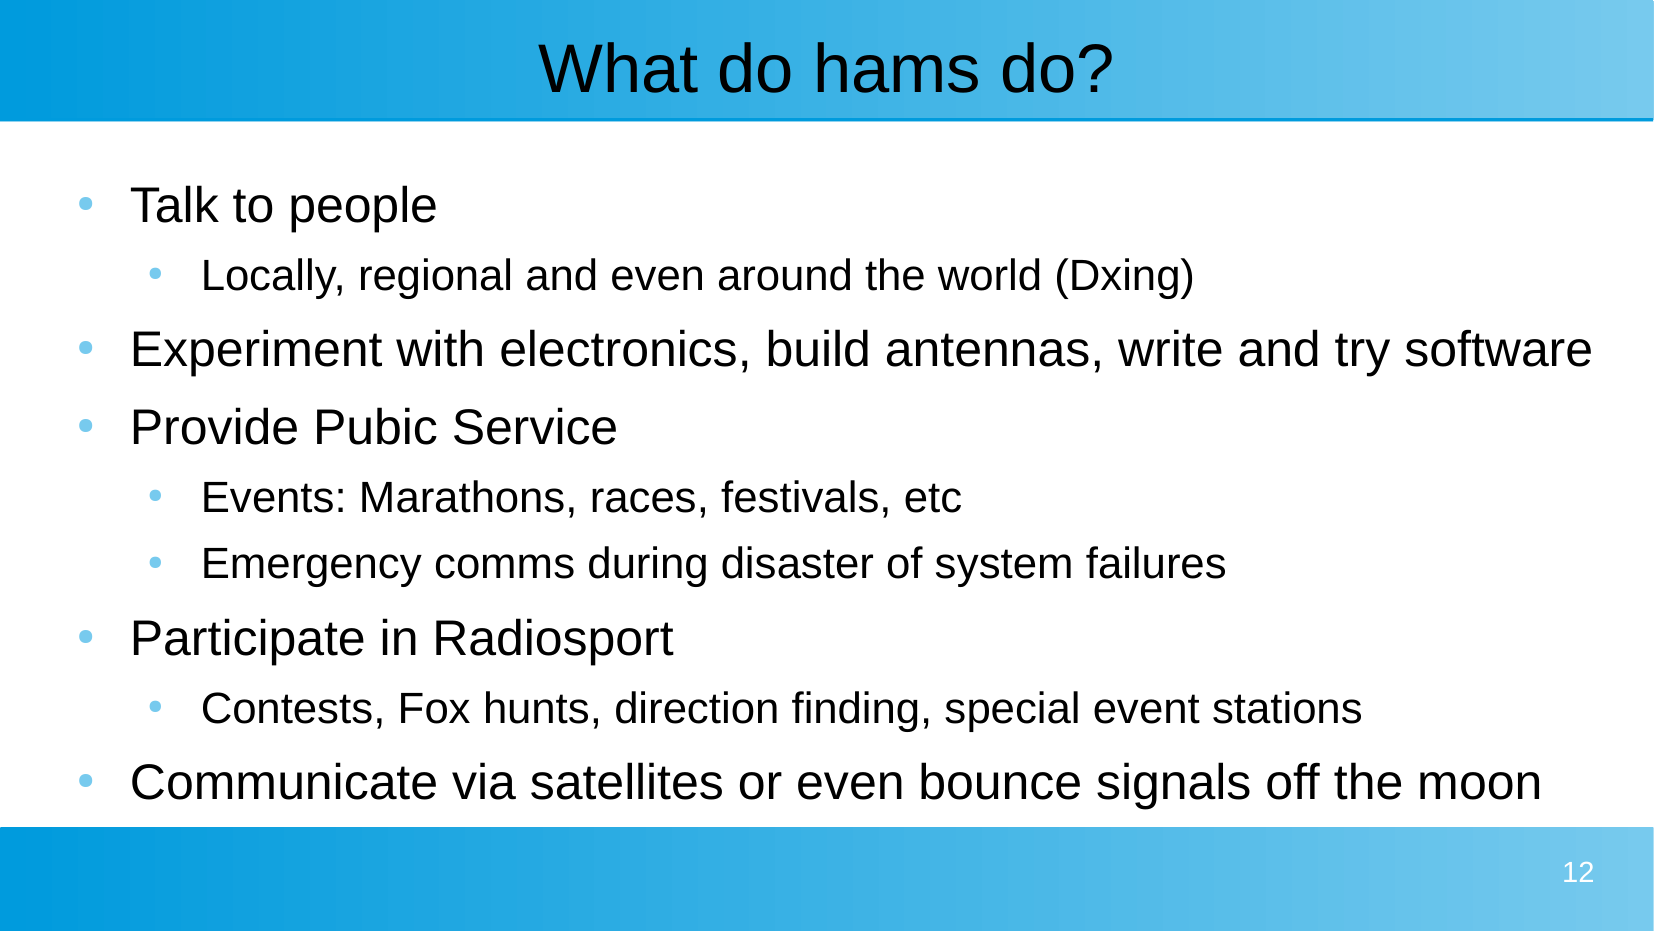

# What do hams do?
Talk to people
Locally, regional and even around the world (Dxing)
Experiment with electronics, build antennas, write and try software
Provide Pubic Service
Events: Marathons, races, festivals, etc
Emergency comms during disaster of system failures
Participate in Radiosport
Contests, Fox hunts, direction finding, special event stations
Communicate via satellites or even bounce signals off the moon
12